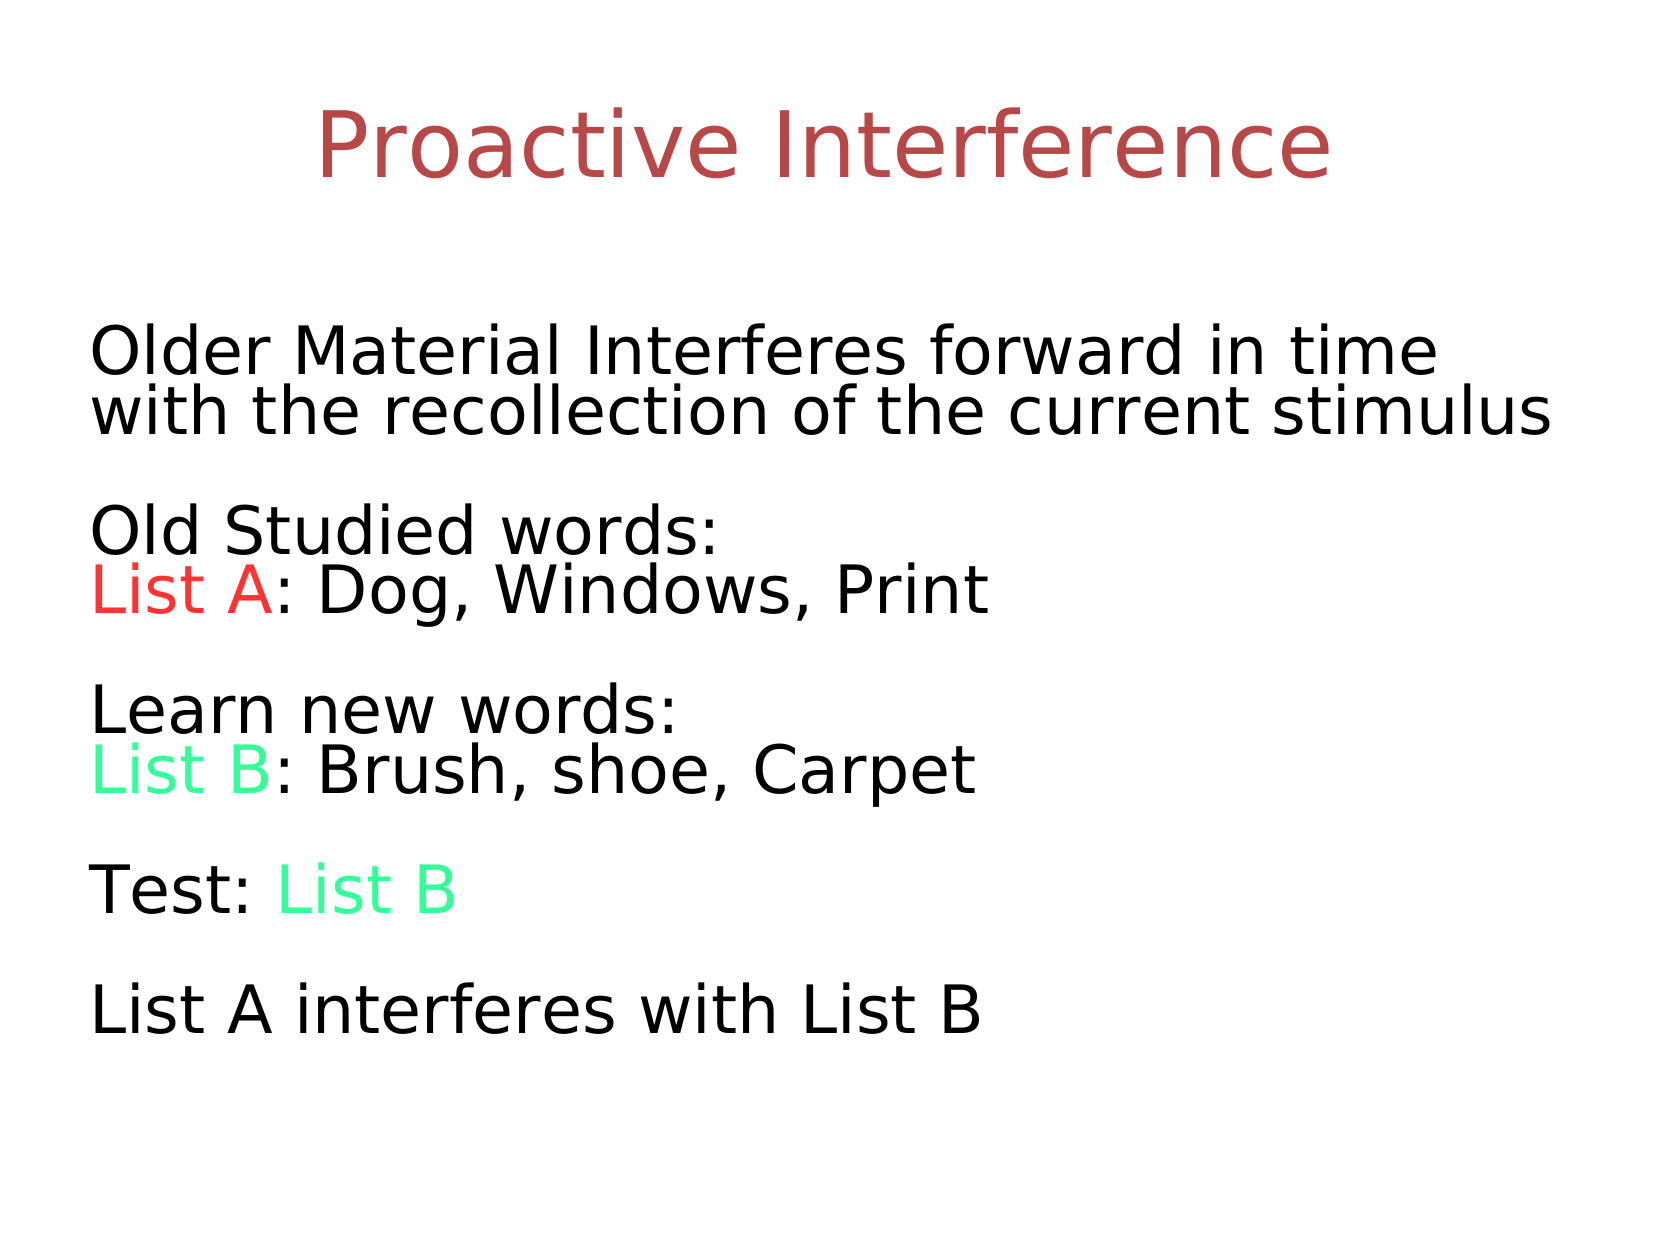

# Proactive Interference
Older Material Interferes forward in time with the recollection of the current stimulus
Old Studied words:
List A: Dog, Windows, Print
Learn new words:
List B: Brush, shoe, Carpet
Test: List B
List A interferes with List B